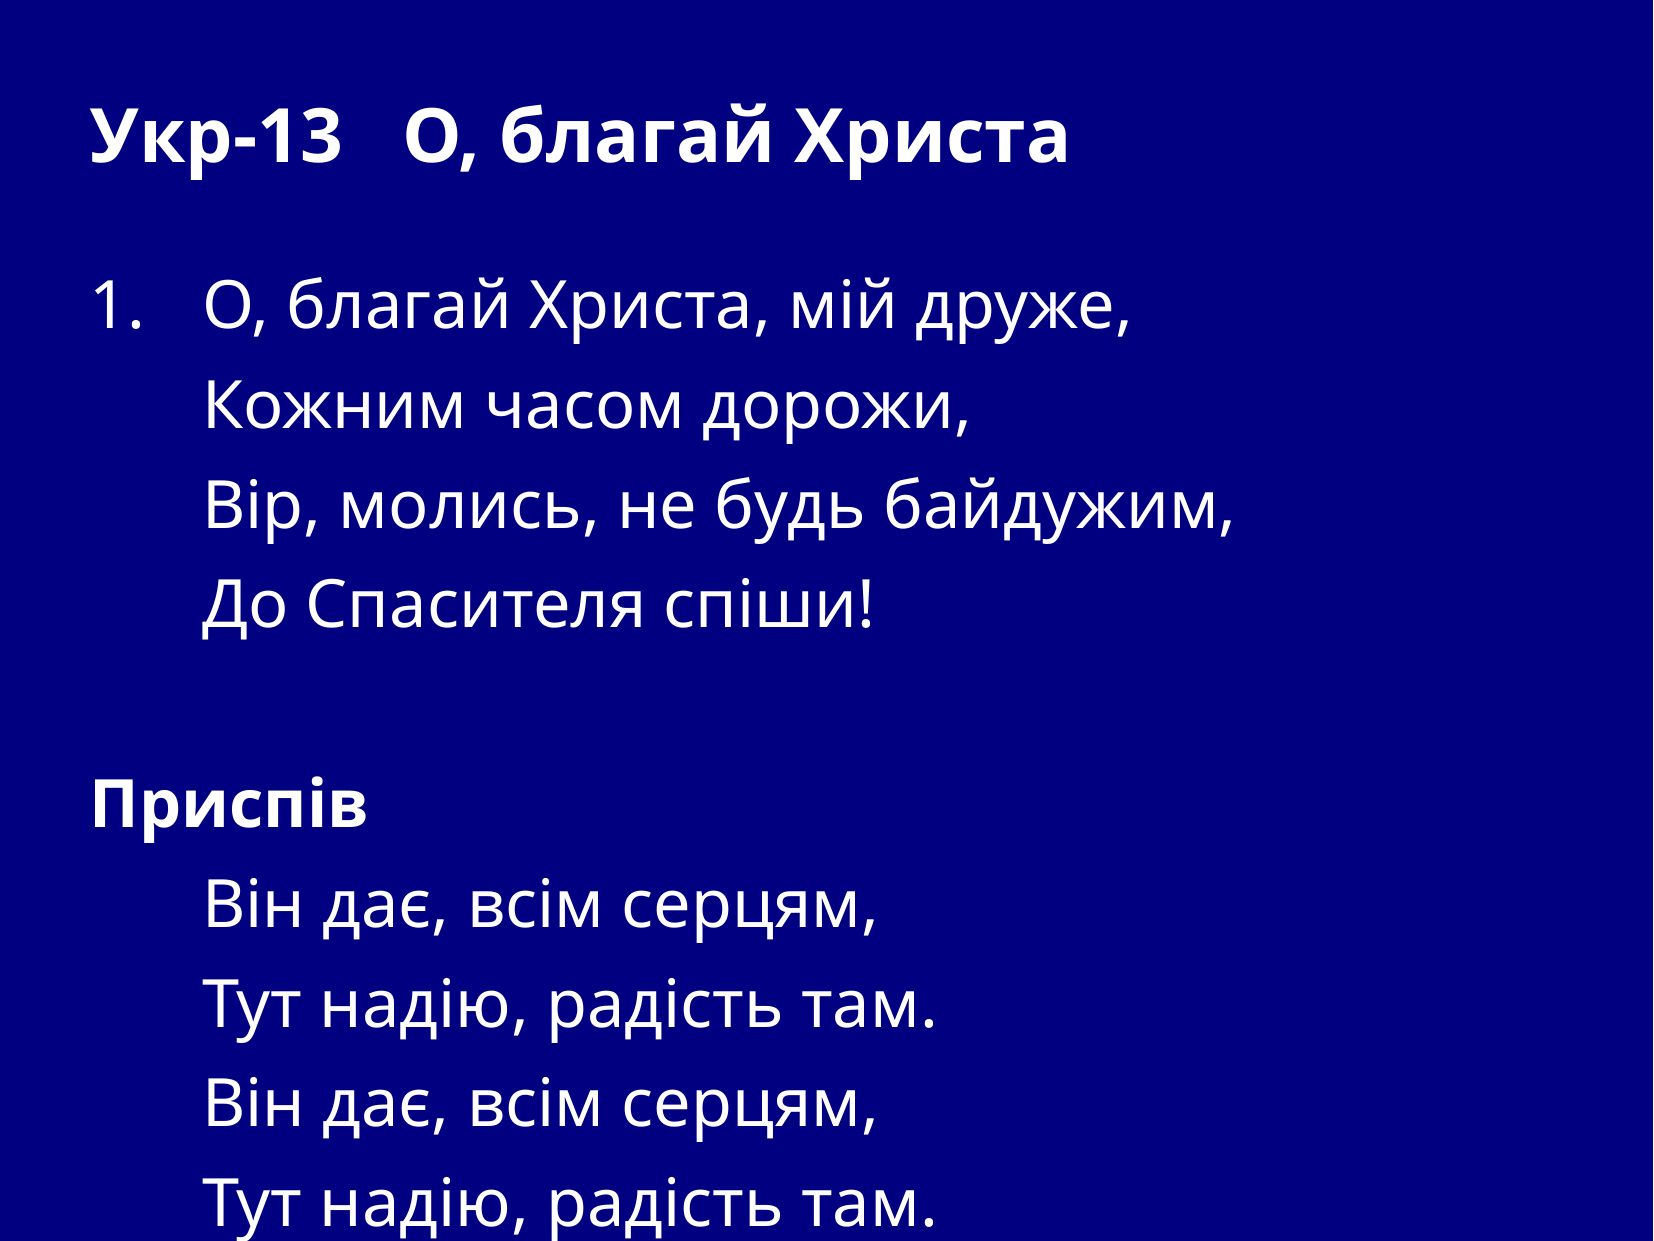

Укр-13 О, благай Христа
1.	О, благай Христа, мій друже,
	Кожним часом дорожи,
	Вір, молись, не будь байдужим,
	До Спасителя спіши!
Приспів
	Він дає, всім серцям,
	Тут надію, радість там.
	Він дає, всім серцям,
	Тут надію, радість там.